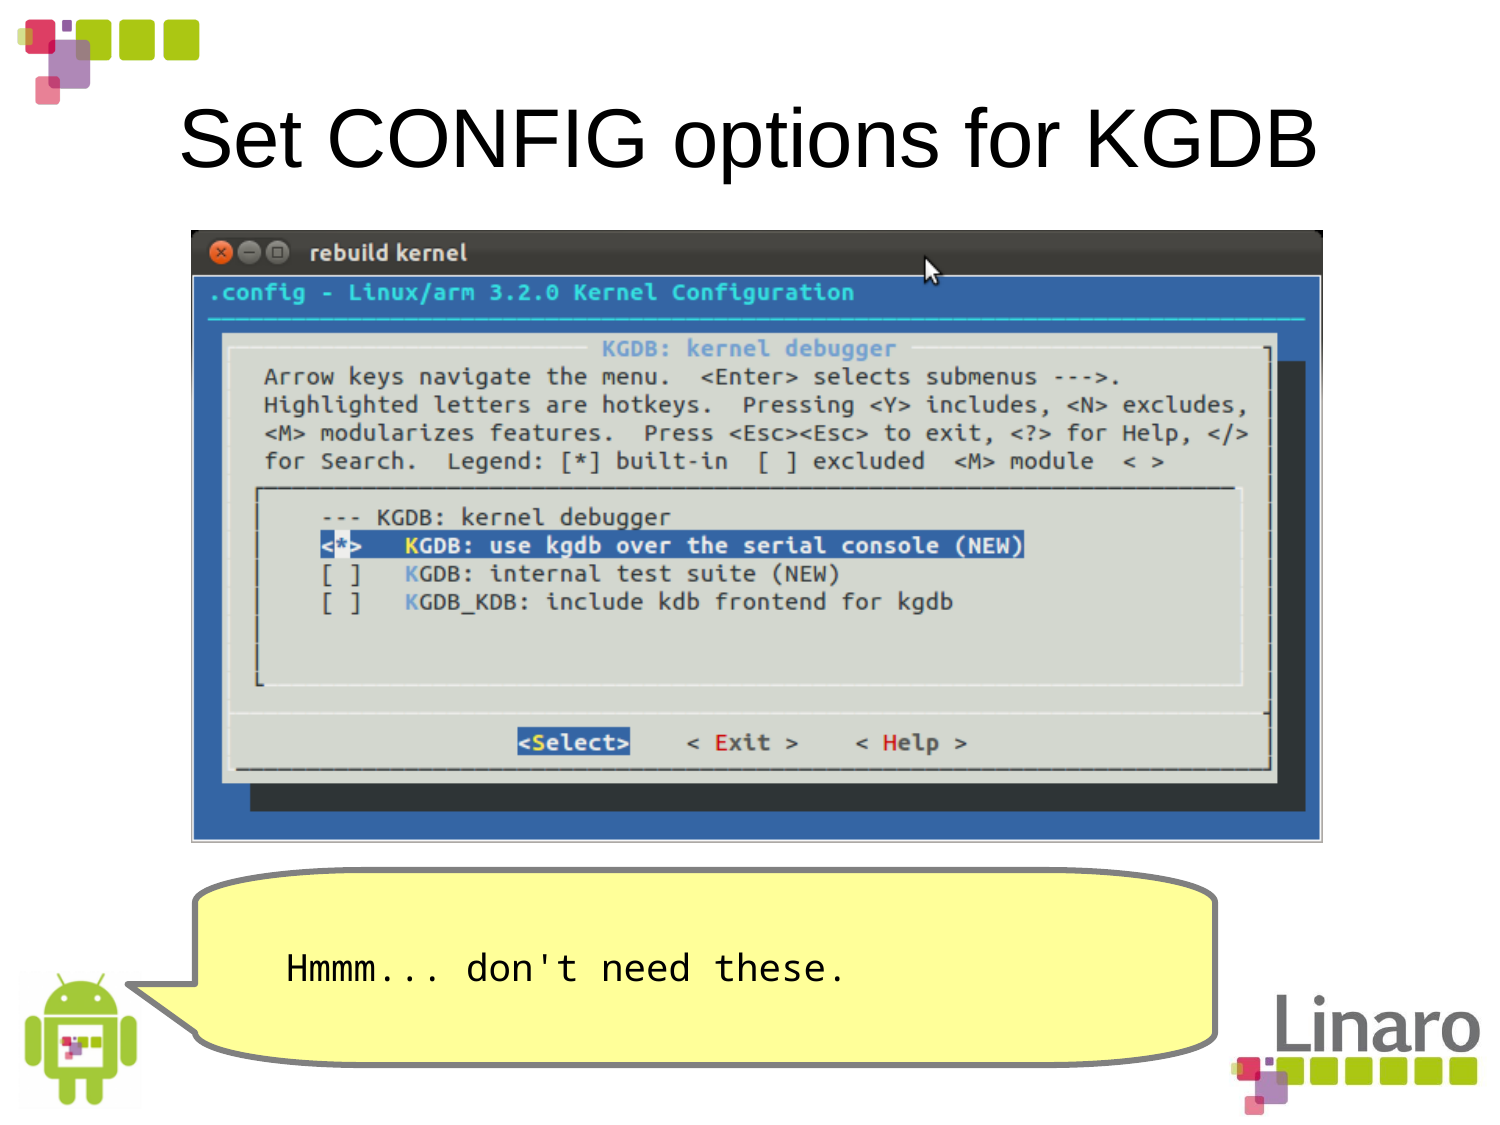

# Set CONFIG options for KGDB
Hmmm... don't need these.